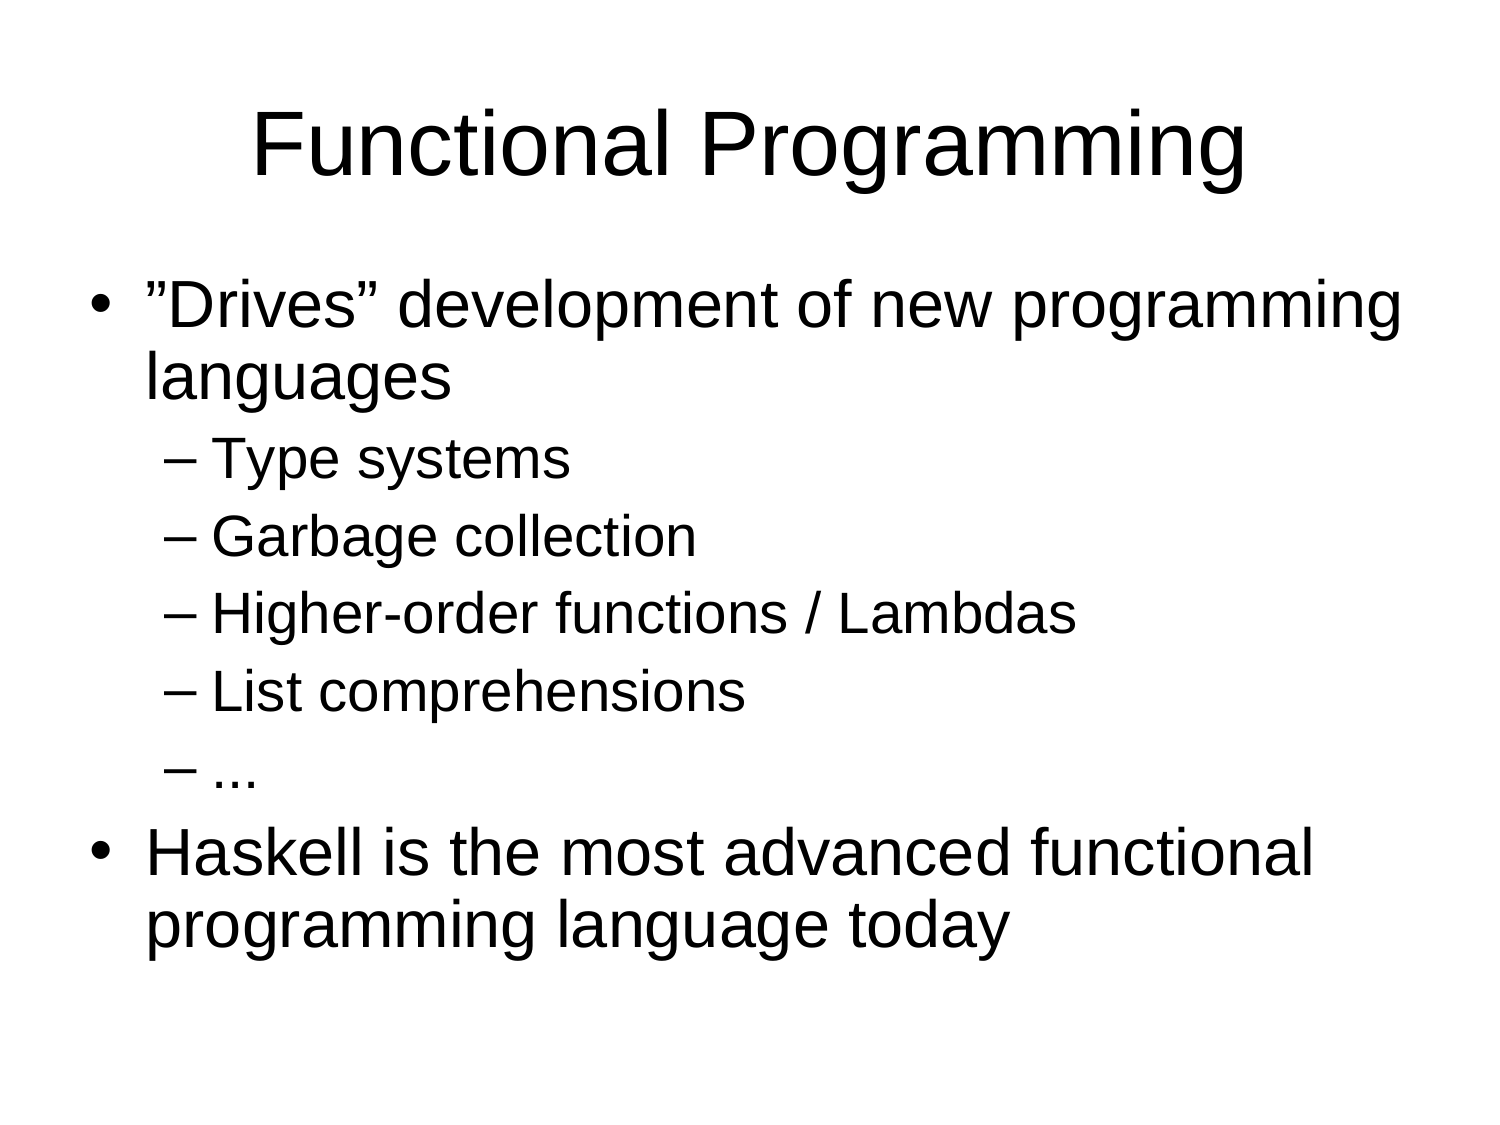

# Functional Programming
”Drives” development of new programming languages
Type systems
Garbage collection
Higher-order functions / Lambdas
List comprehensions
...
Haskell is the most advanced functional programming language today